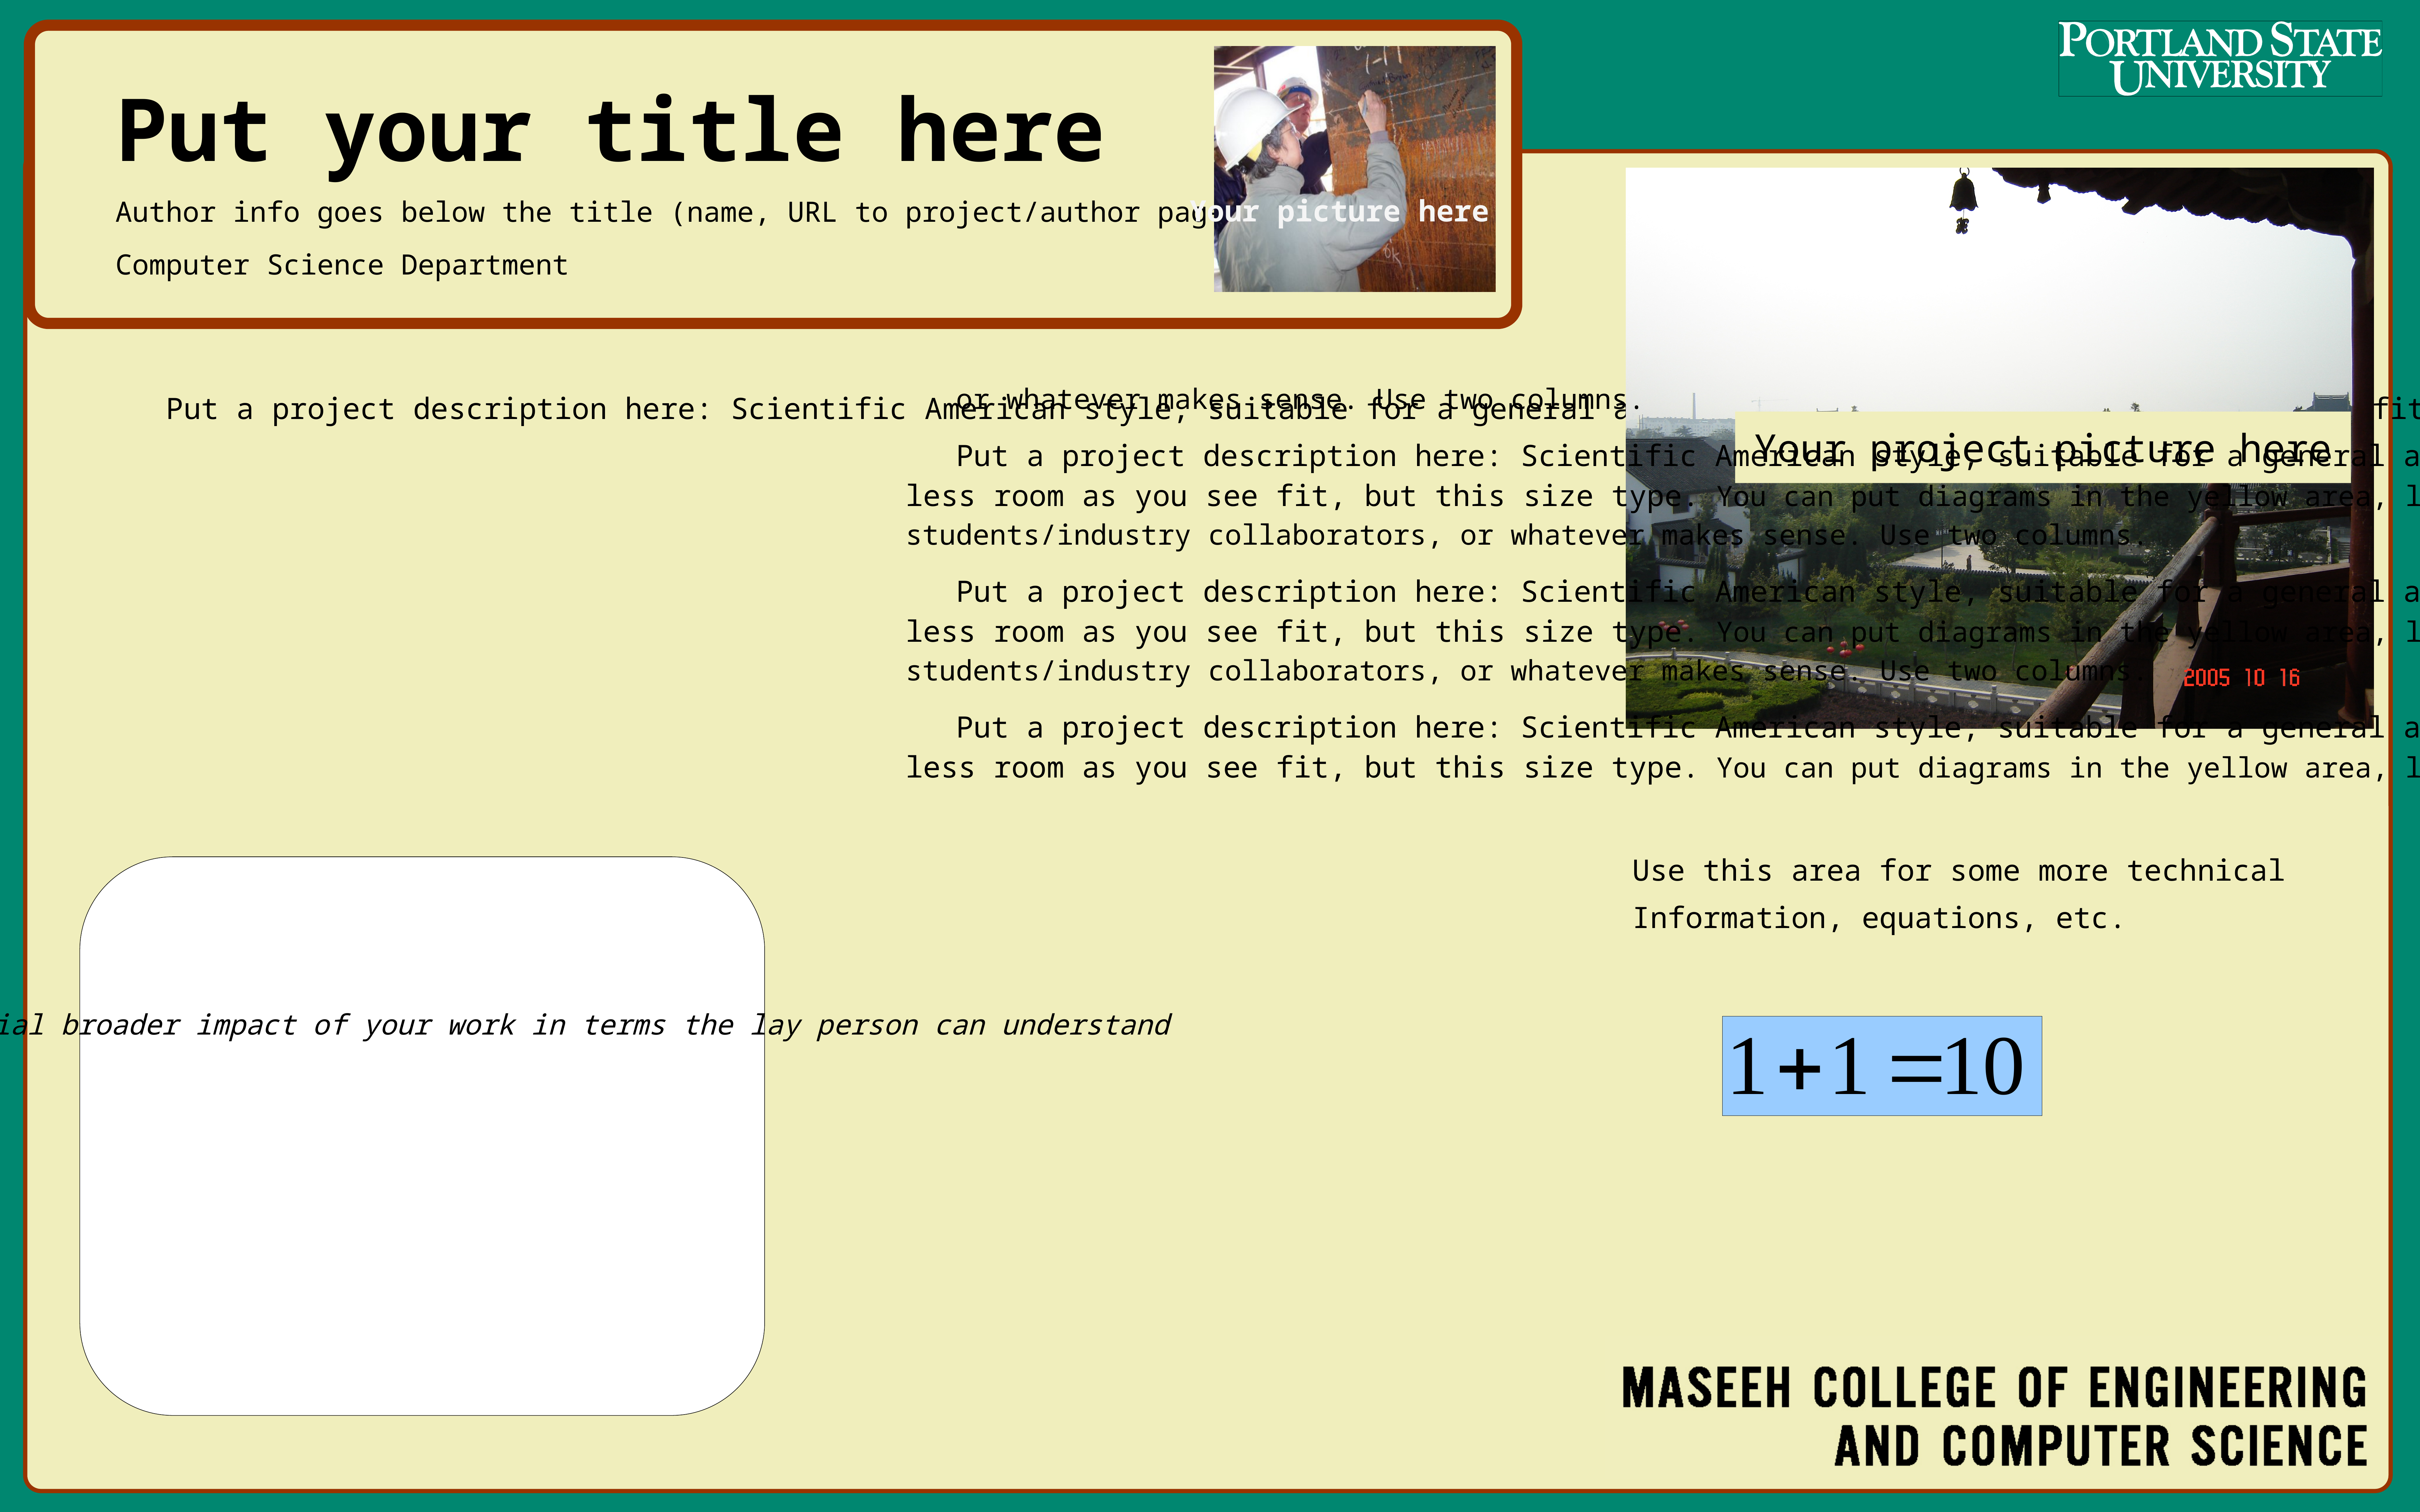

Put your title here
Your picture here
Author info goes below the title (name, URL to project/author page)
Computer Science Department
	or whatever makes sense. Use two columns.
	Put a project description here: Scientific American style, suitable for a general audience. Use more or less room as you see fit, but this size type. You can put diagrams in the yellow area, list the grad students/industry collaborators, or whatever makes sense. Use two columns.
	Put a project description here: Scientific American style, suitable for a general audience. Use more or less room as you see fit, but this size type. You can put diagrams in the yellow area, list the grad students/industry collaborators, or whatever makes sense. Use two columns.
	Put a project description here: Scientific American style, suitable for a general audience. Use more or less room as you see fit, but this size type. You can put diagrams in the yellow area, list the grad students
	Put a project description here: Scientific American style, suitable for a general audience. Use more or less room as you see fit, but this size type. You can put diagrams in the yellow area, list the grad students/industry collaborators, or whatever makes sense. Use two columns. Put a project description here: Scientific American style, suitable for a general audience. Use more or less room as you see fit, but this size type. You can put diagrams in the yellow area, list the grad students/industry collaborators,
Your project picture here
Use this area for some more technical
Information, equations, etc.
Describe the potential broader impact of your work in terms the lay person can understand